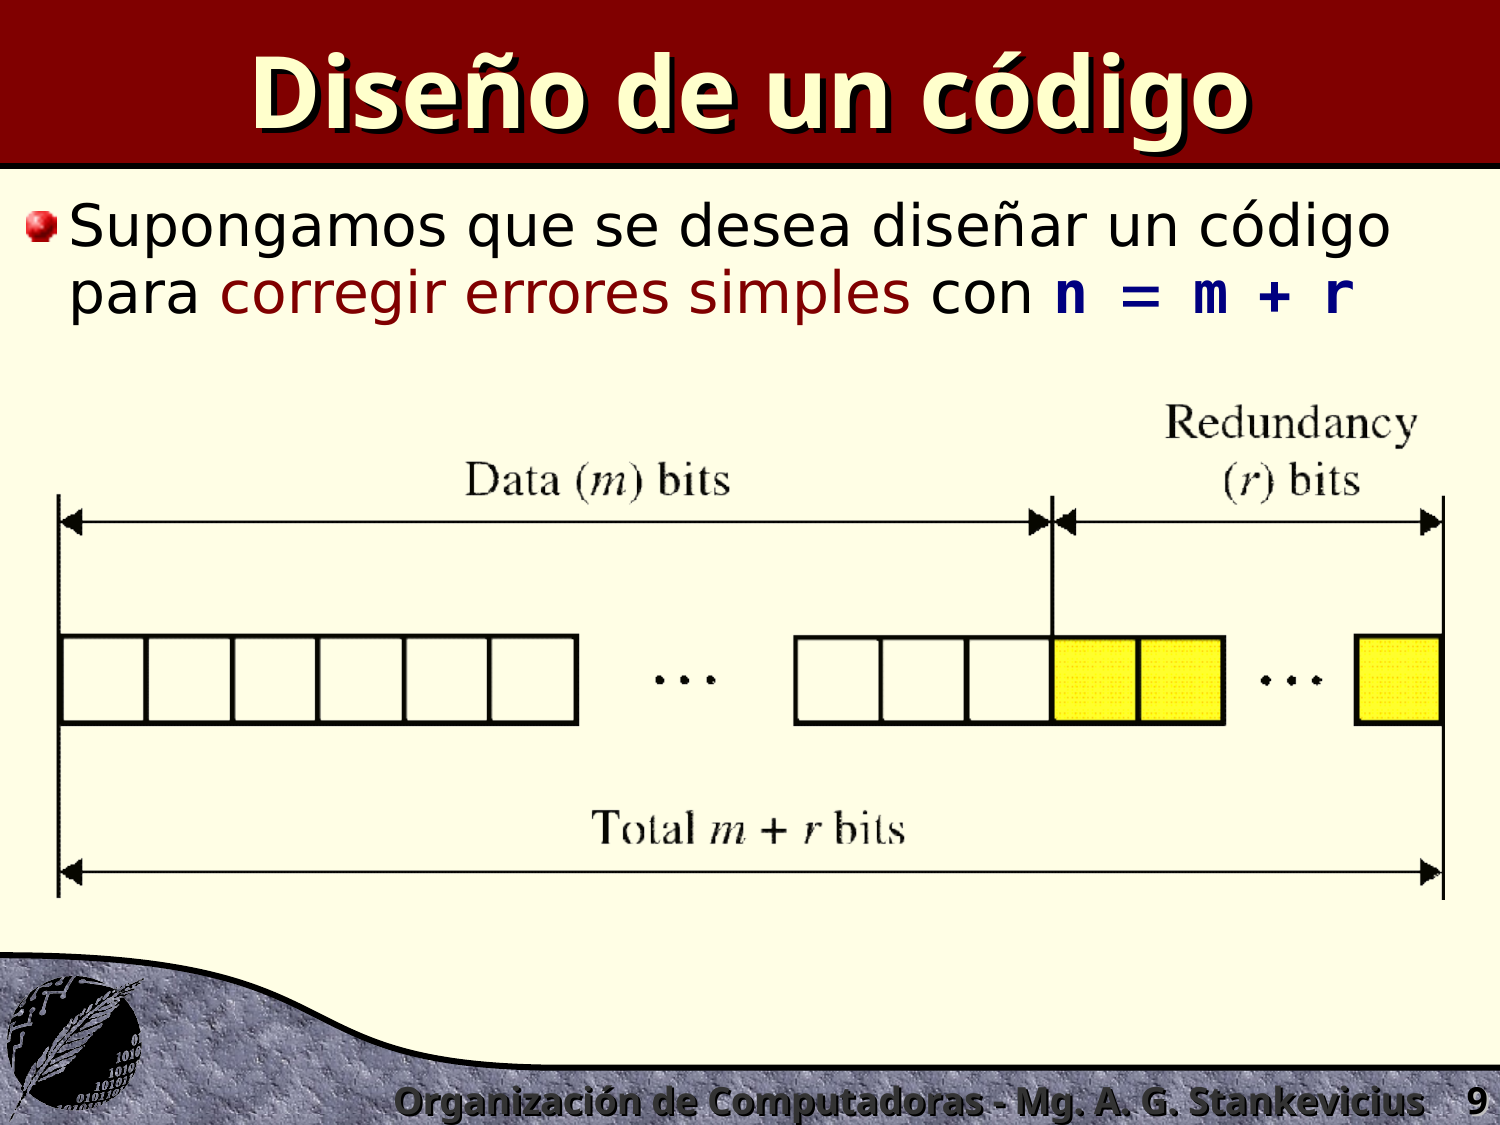

# Diseño de un código
Supongamos que se desea diseñar un código para corregir errores simples con n = m + r
9